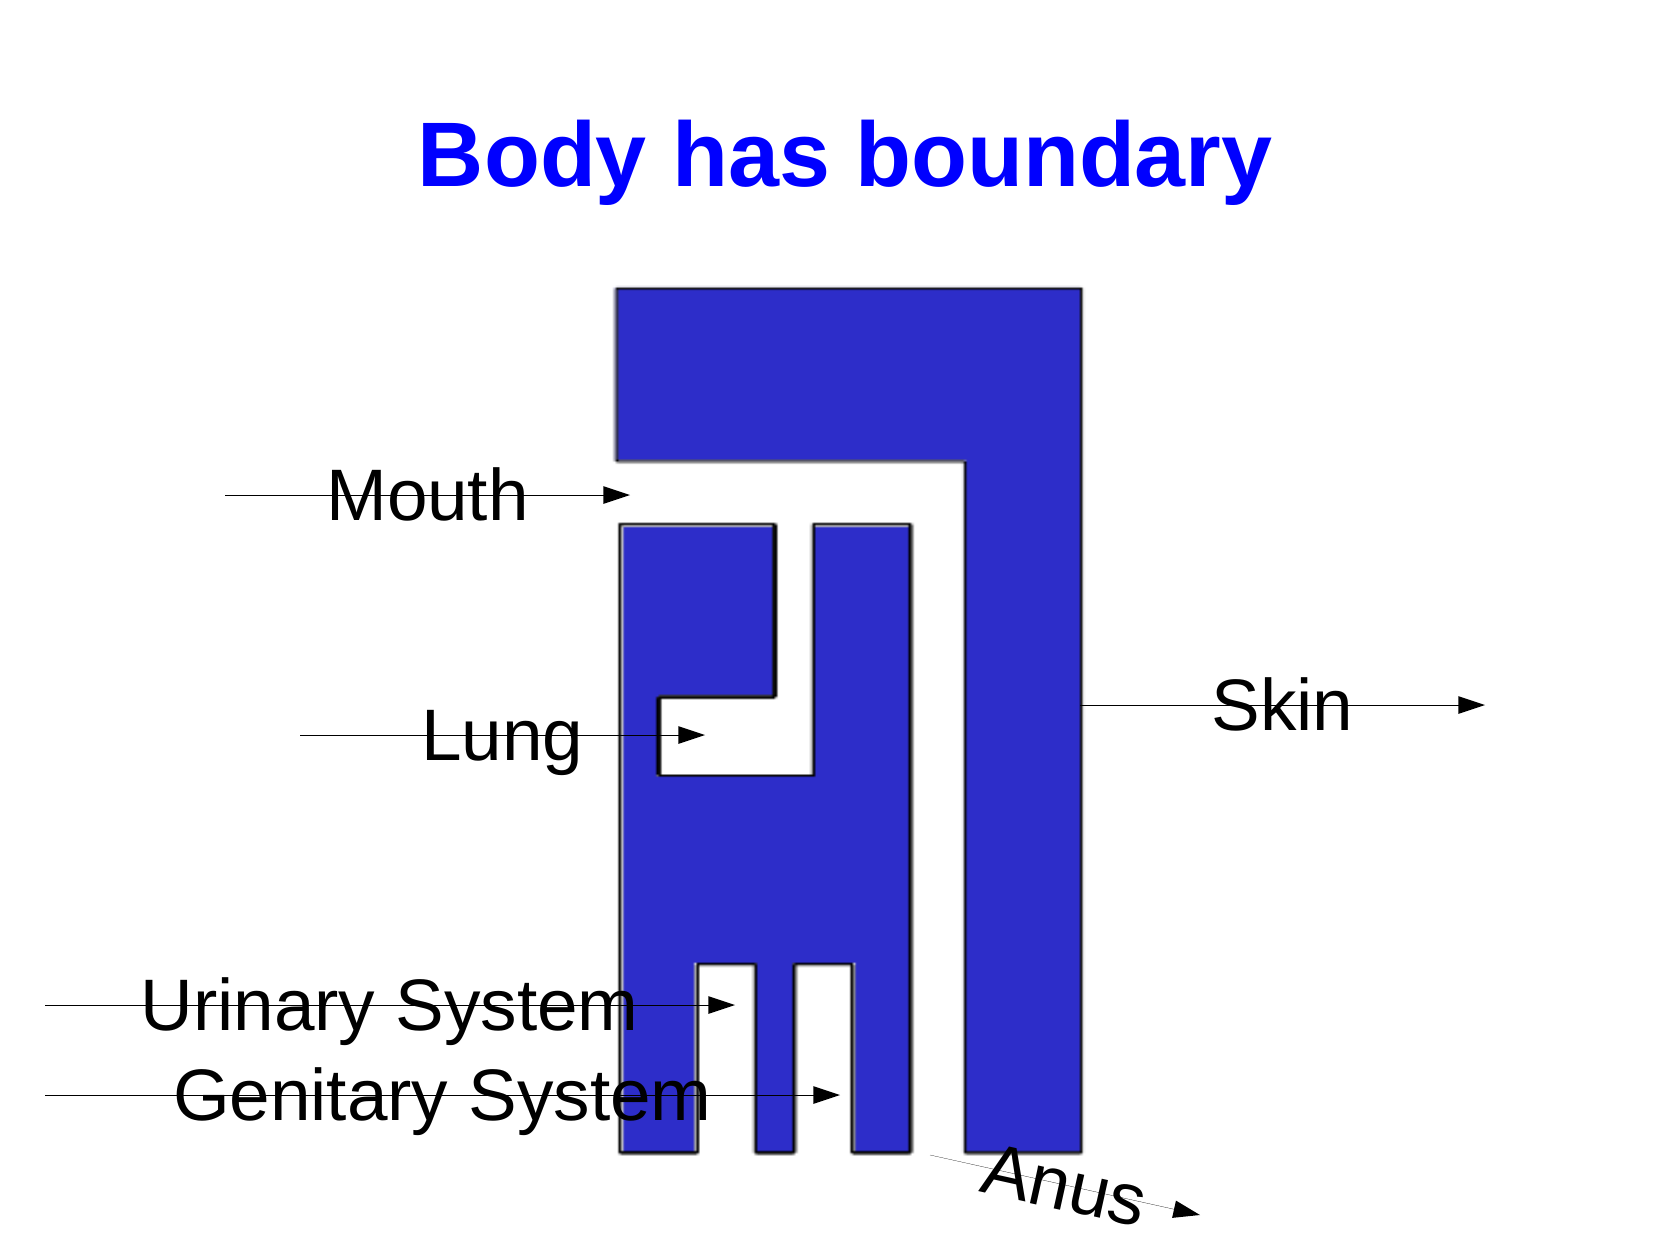

# Body has boundary
Mouth
Skin
Lung
Urinary System
Genitary System
Anus